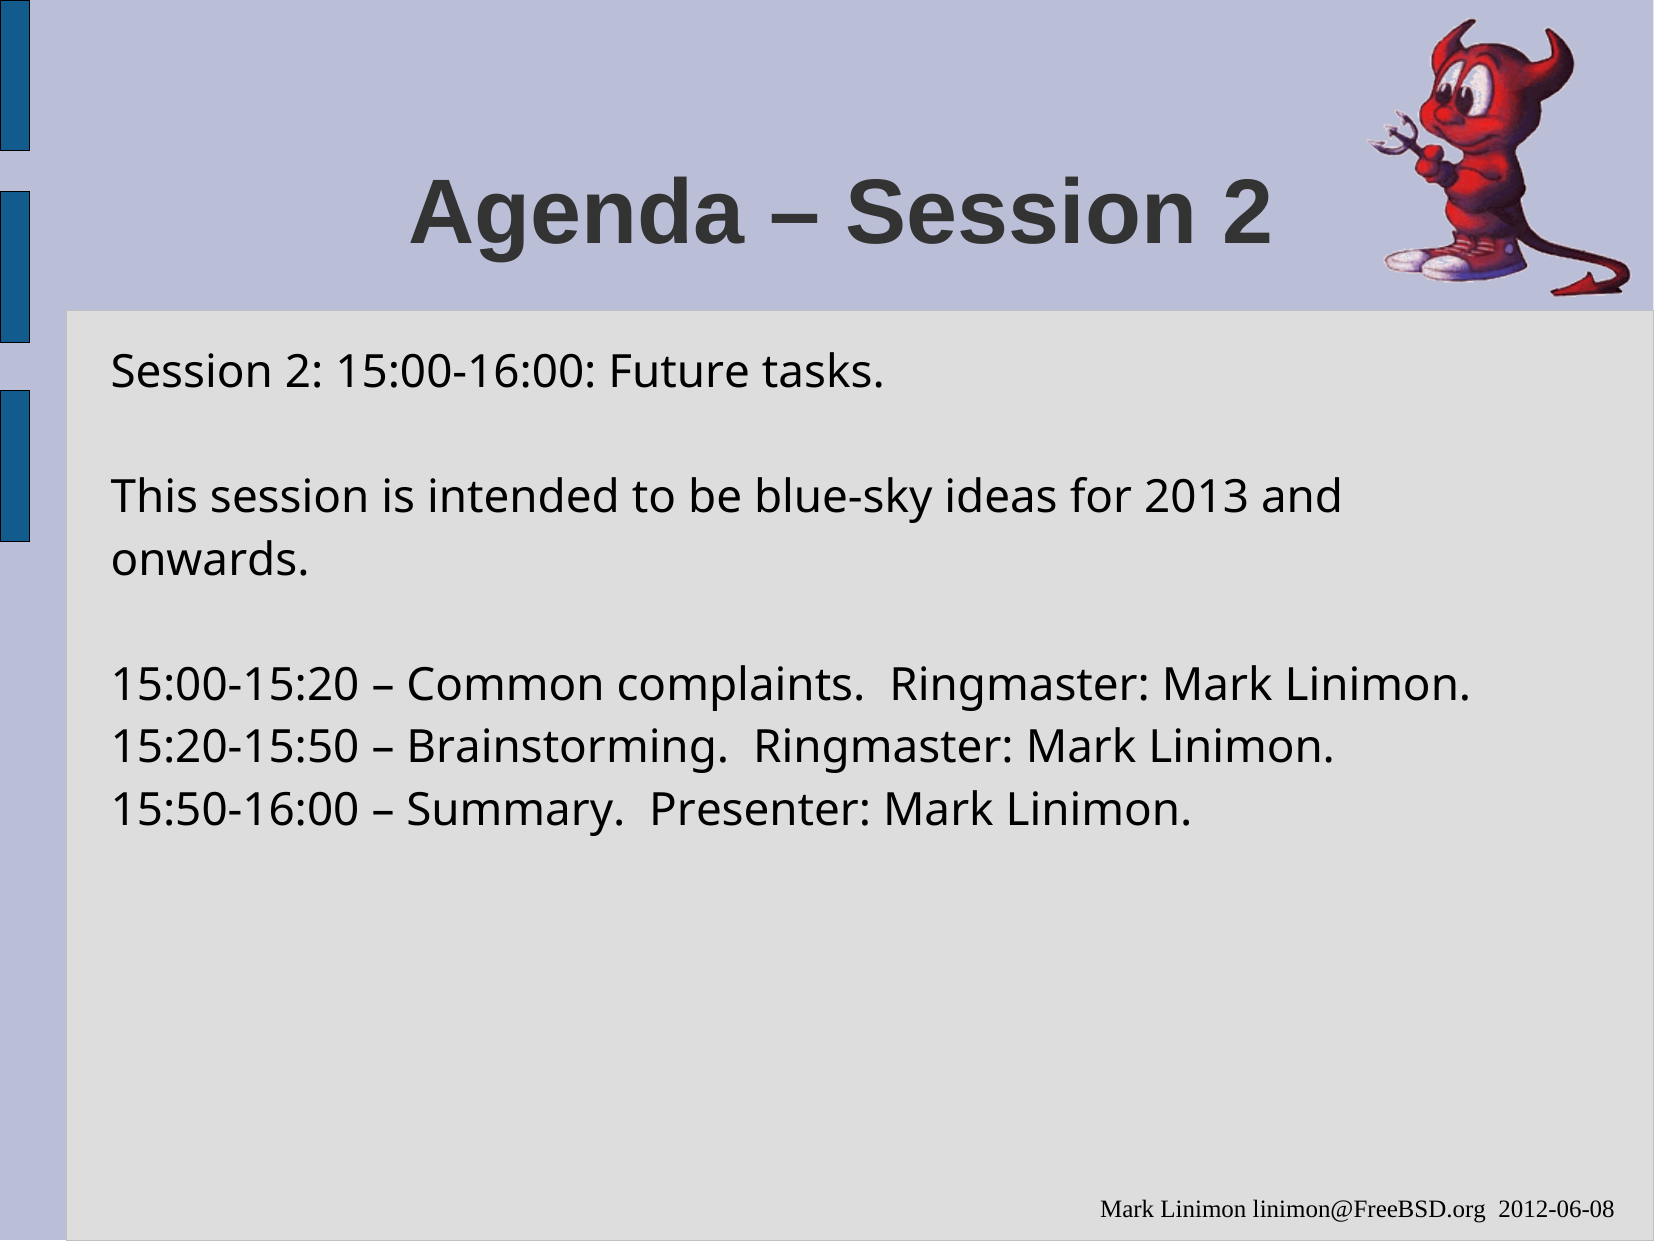

# Agenda – Session 2
Session 2: 15:00-16:00: Future tasks.
This session is intended to be blue-sky ideas for 2013 and onwards.
15:00-15:20 – Common complaints. Ringmaster: Mark Linimon.
15:20-15:50 – Brainstorming. Ringmaster: Mark Linimon.
15:50-16:00 – Summary. Presenter: Mark Linimon.
Mark Linimon linimon@FreeBSD.org 2012-06-08